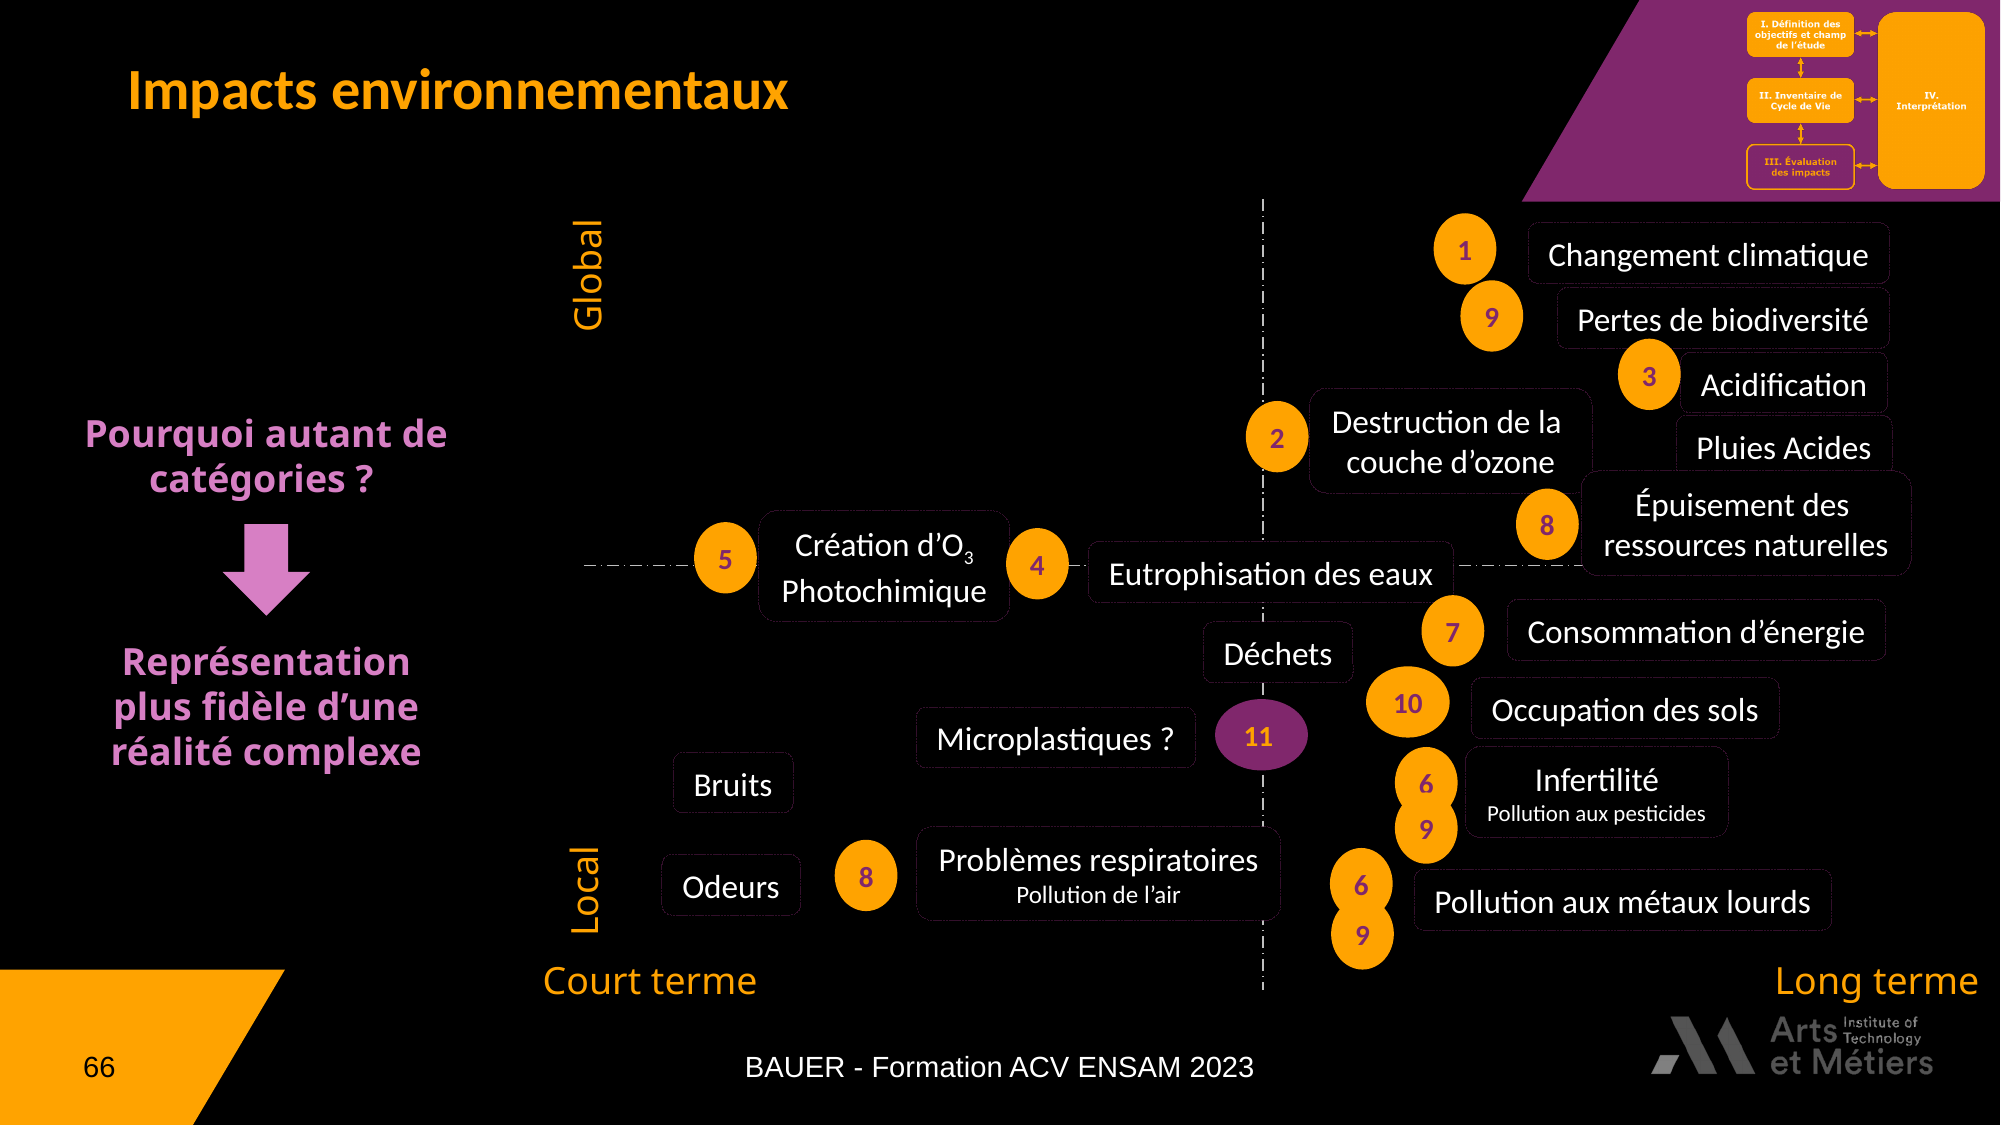

# Impacts environnementaux
1
Changement climatique
Global
9
Pertes de biodiversité
3
Acidification
Destruction de la
couche d’ozone
2
Pourquoi autant de catégories ?
Pluies Acides
Épuisement des
ressources naturelles
8
Création d’O3
Photochimique
5
4
Eutrophisation des eaux
7
Consommation d’énergie
Déchets
Représentation plus fidèle d’une réalité complexe
10
Occupation des sols
11
Microplastiques ?
Infertilité
Pollution aux pesticides
6
Bruits
9
Problèmes respiratoires
Pollution de l’air
8
6
Odeurs
Local
Pollution aux métaux lourds
9
Court terme
Long terme